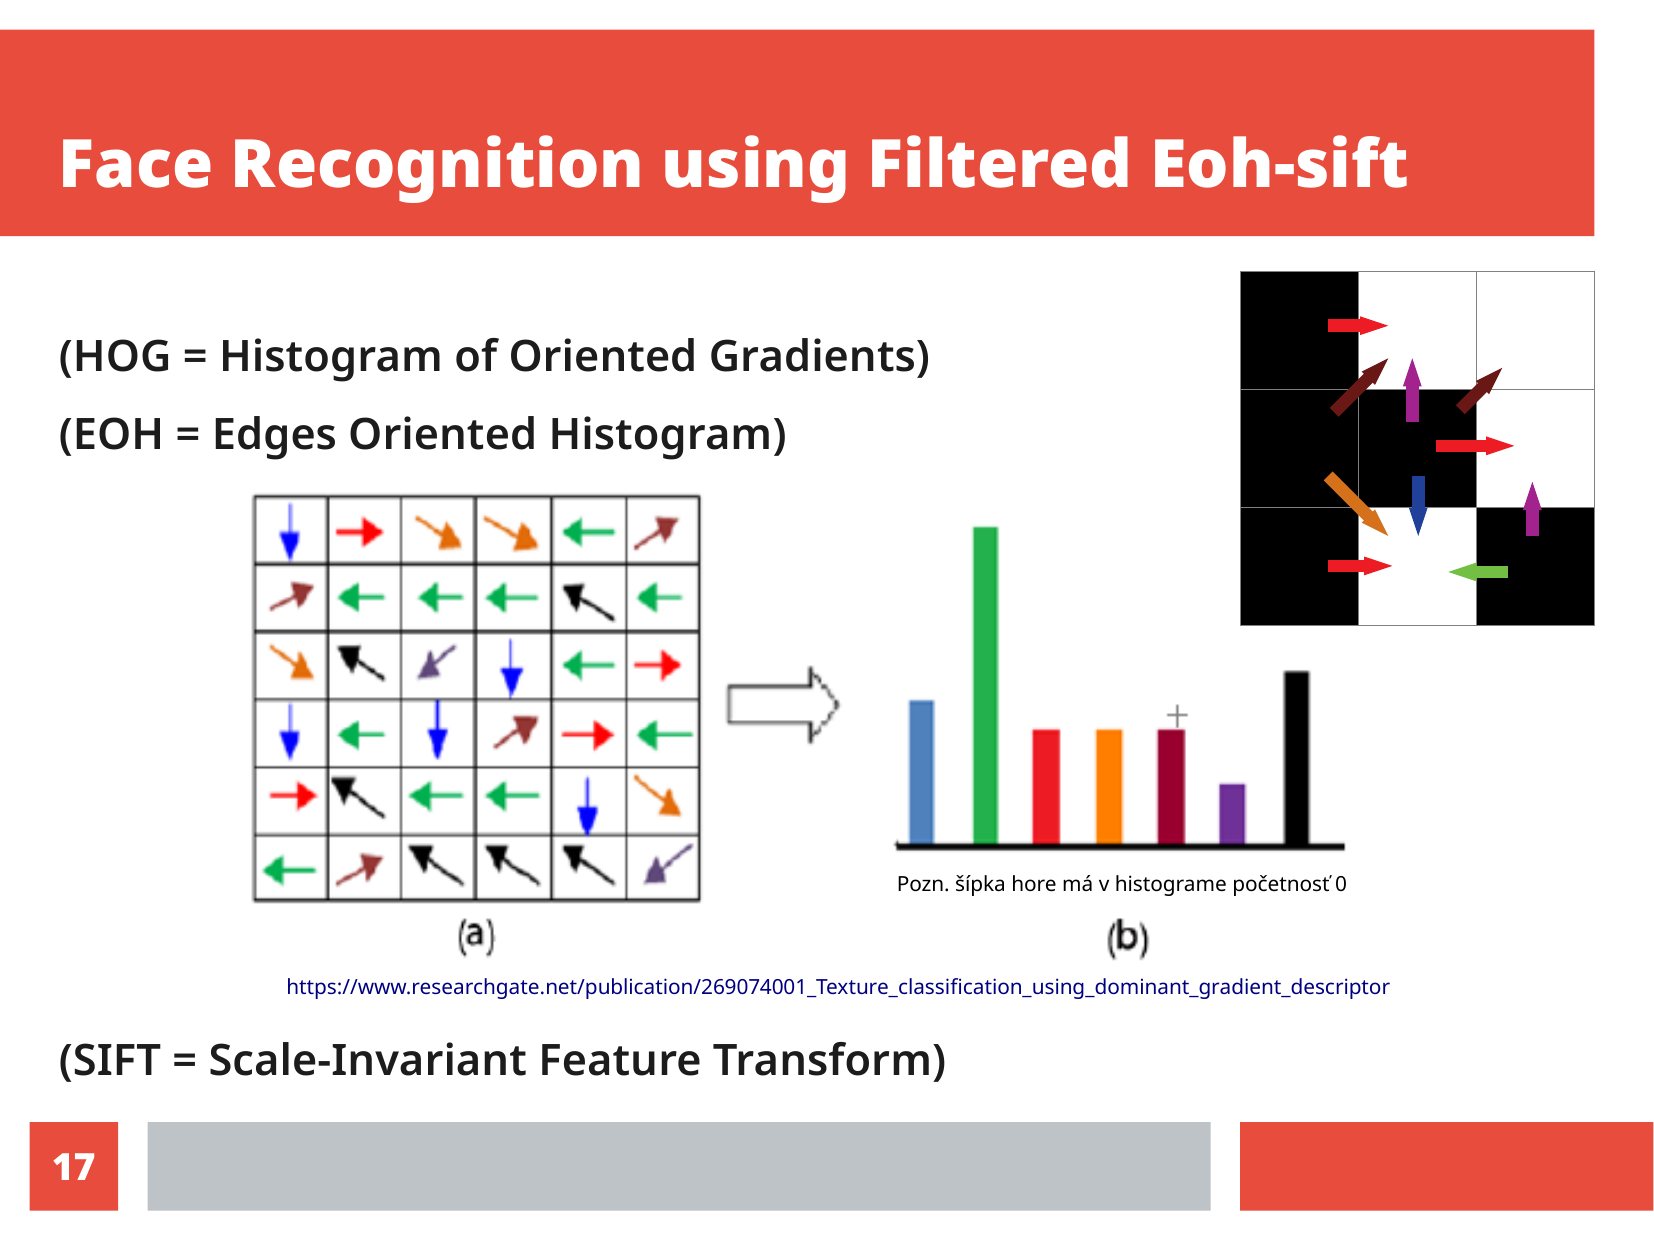

# Face Recognition using Filtered Eoh-sift
(HOG = Histogram of Oriented Gradients)
(EOH = Edges Oriented Histogram)
(SIFT = Scale-Invariant Feature Transform)
Pozn. šípka hore má v histograme početnosť 0
https://www.researchgate.net/publication/269074001_Texture_classification_using_dominant_gradient_descriptor
17